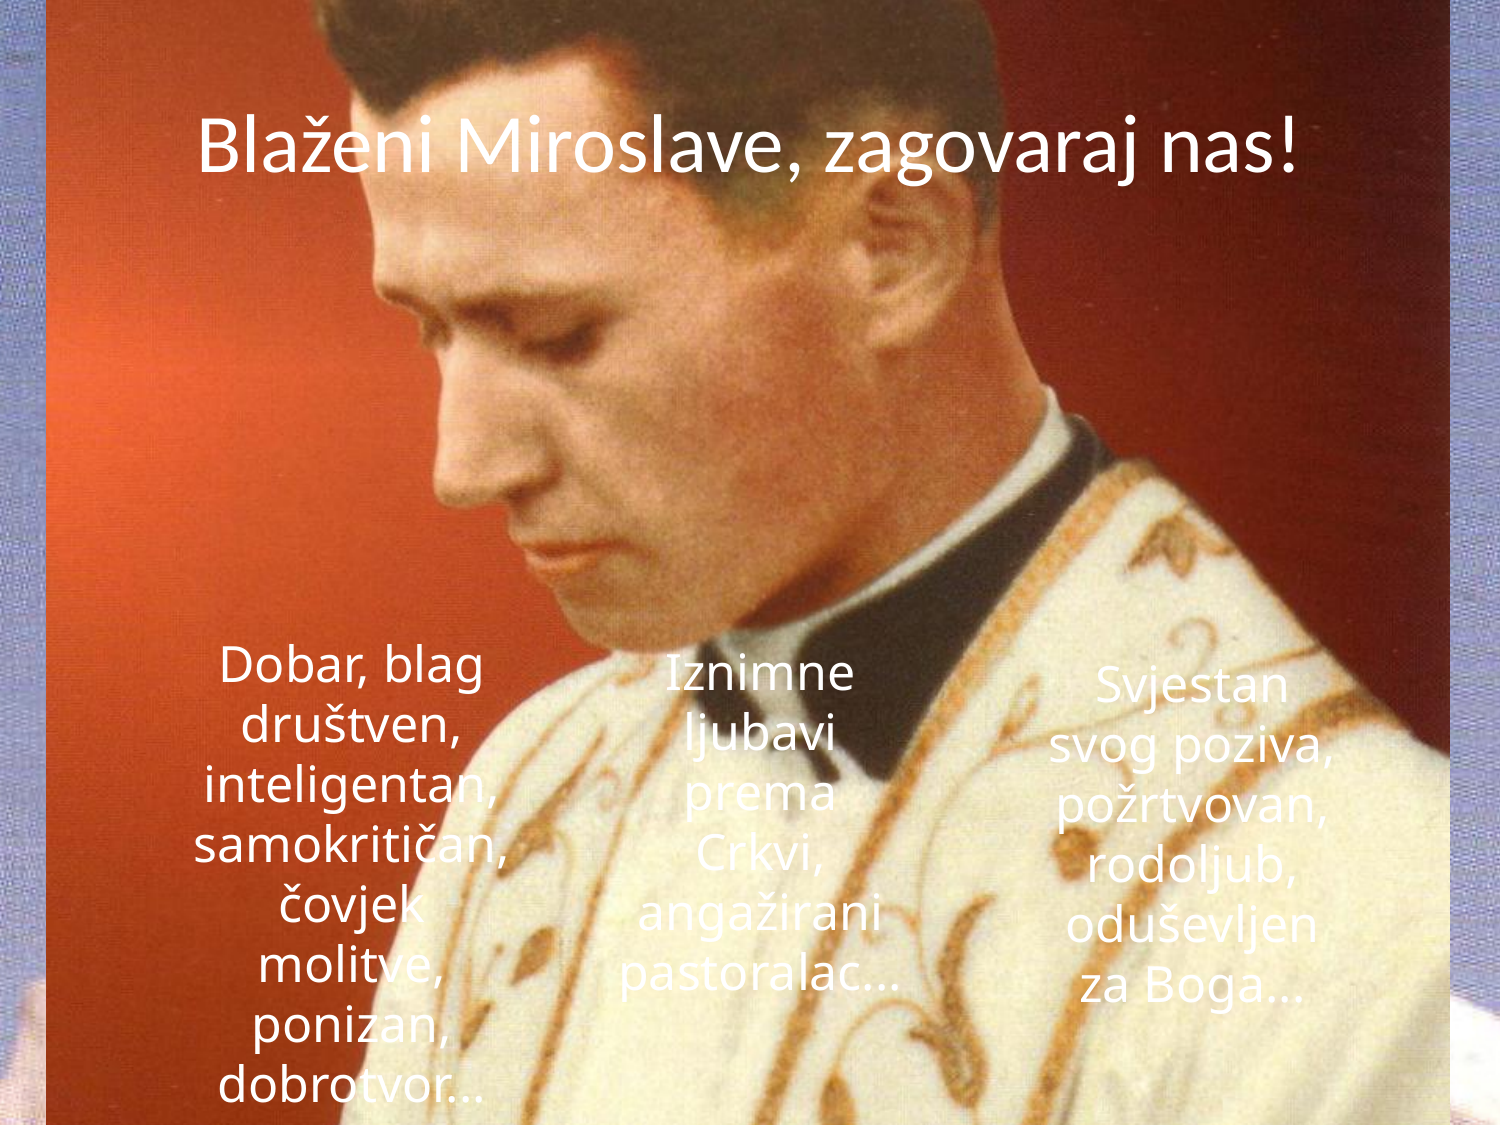

# Blaženi Miroslave, zagovaraj nas!
Dobar, blag
društven,
inteligentan,
samokritičan,
čovjek molitve,
ponizan,
dobrotvor...
Iznimne ljubavi prema Crkvi,
angažirani pastoralac...
Svjestan svog poziva,
požrtvovan,
rodoljub,
oduševljen za Boga...